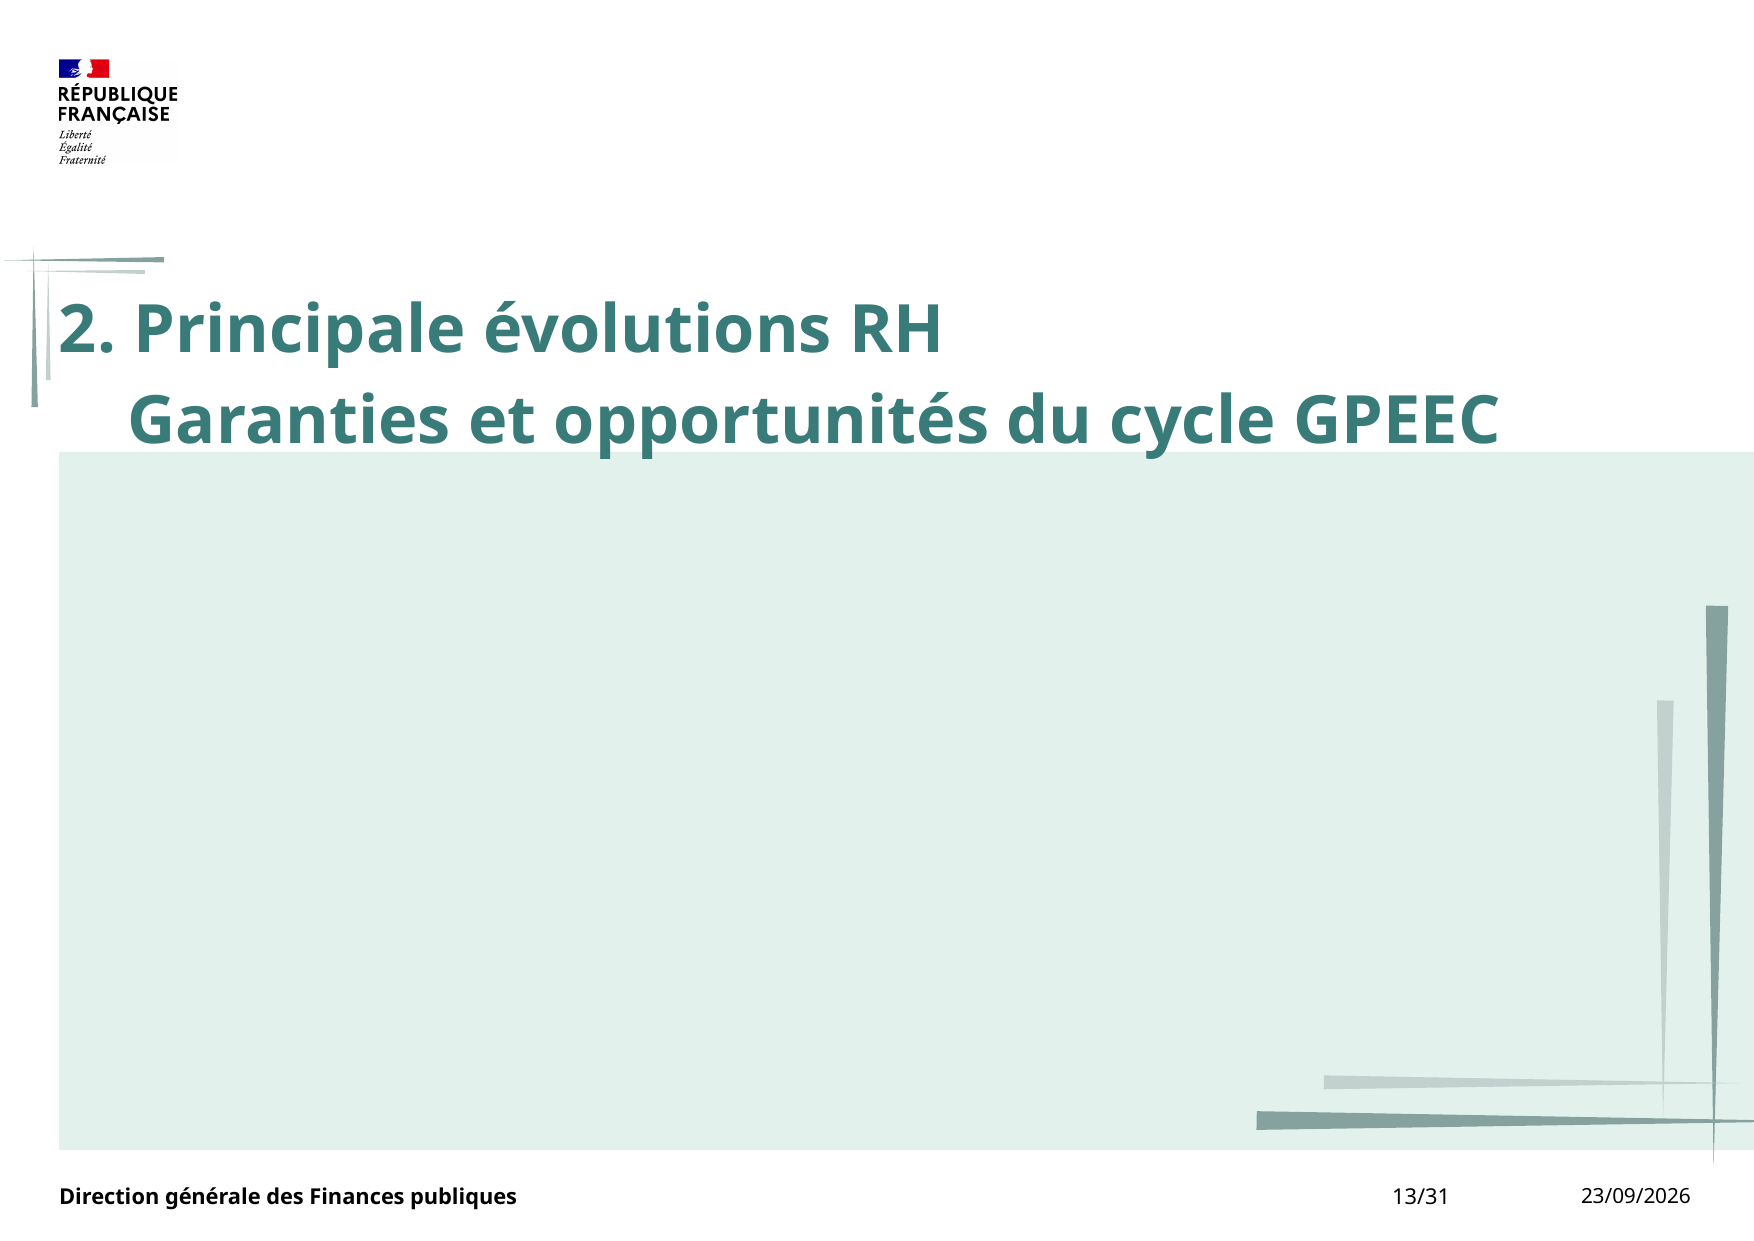

2. Principale évolutions RH
 Garanties et opportunités du cycle GPEEC